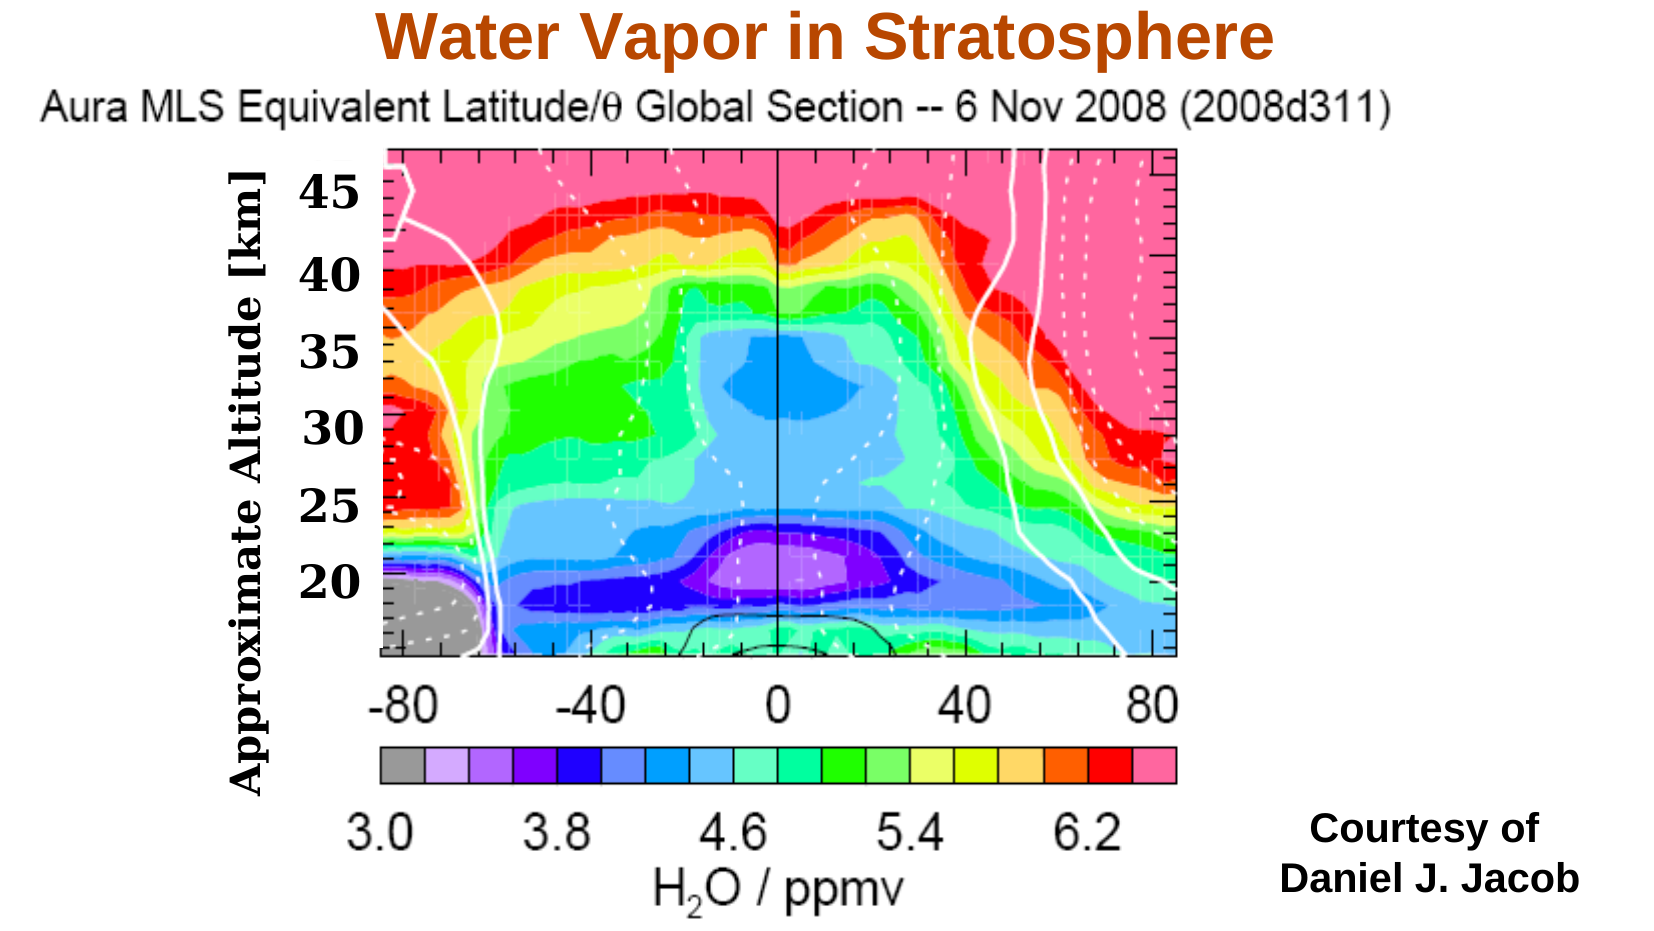

Water Vapor in Stratosphere
H2O mixing ratio
45
40
35
30
25
20
Approximate Altitude [km]
Courtesy of
Daniel J. Jacob